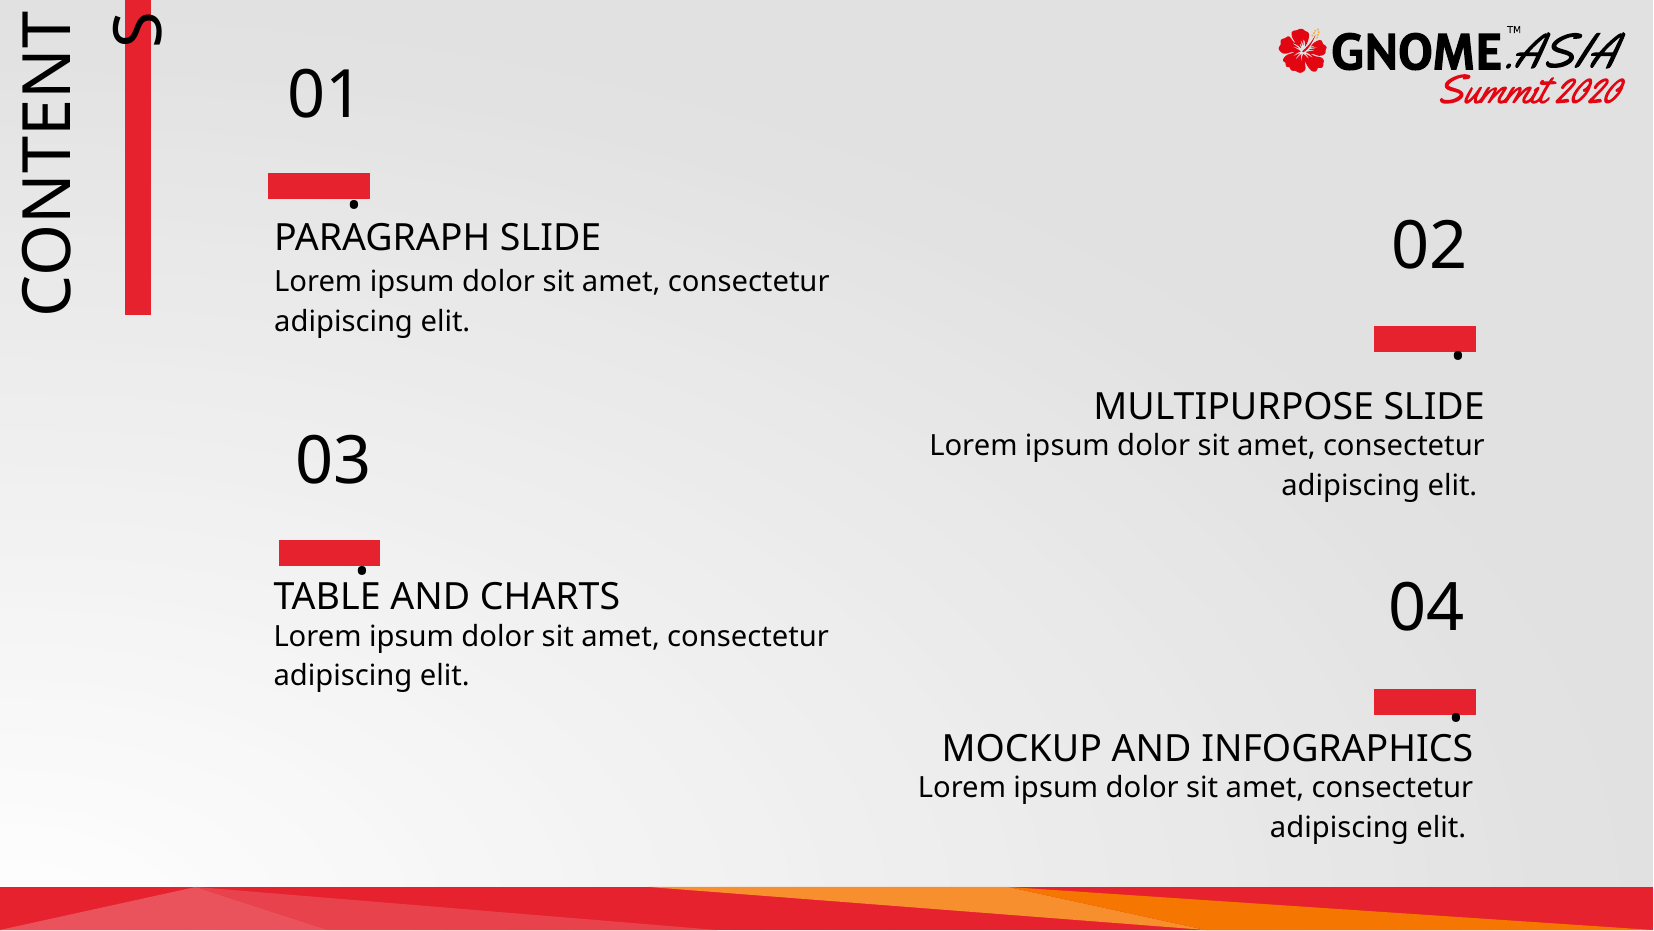

01.
# CONTENTS
02.
PARAGRAPH SLIDE
Lorem ipsum dolor sit amet, consectetur adipiscing elit.
MULTIPURPOSE SLIDE
03.
Lorem ipsum dolor sit amet, consectetur adipiscing elit.
04.
TABLE AND CHARTS
Lorem ipsum dolor sit amet, consectetur adipiscing elit.
MOCKUP AND INFOGRAPHICS
Lorem ipsum dolor sit amet, consectetur adipiscing elit.